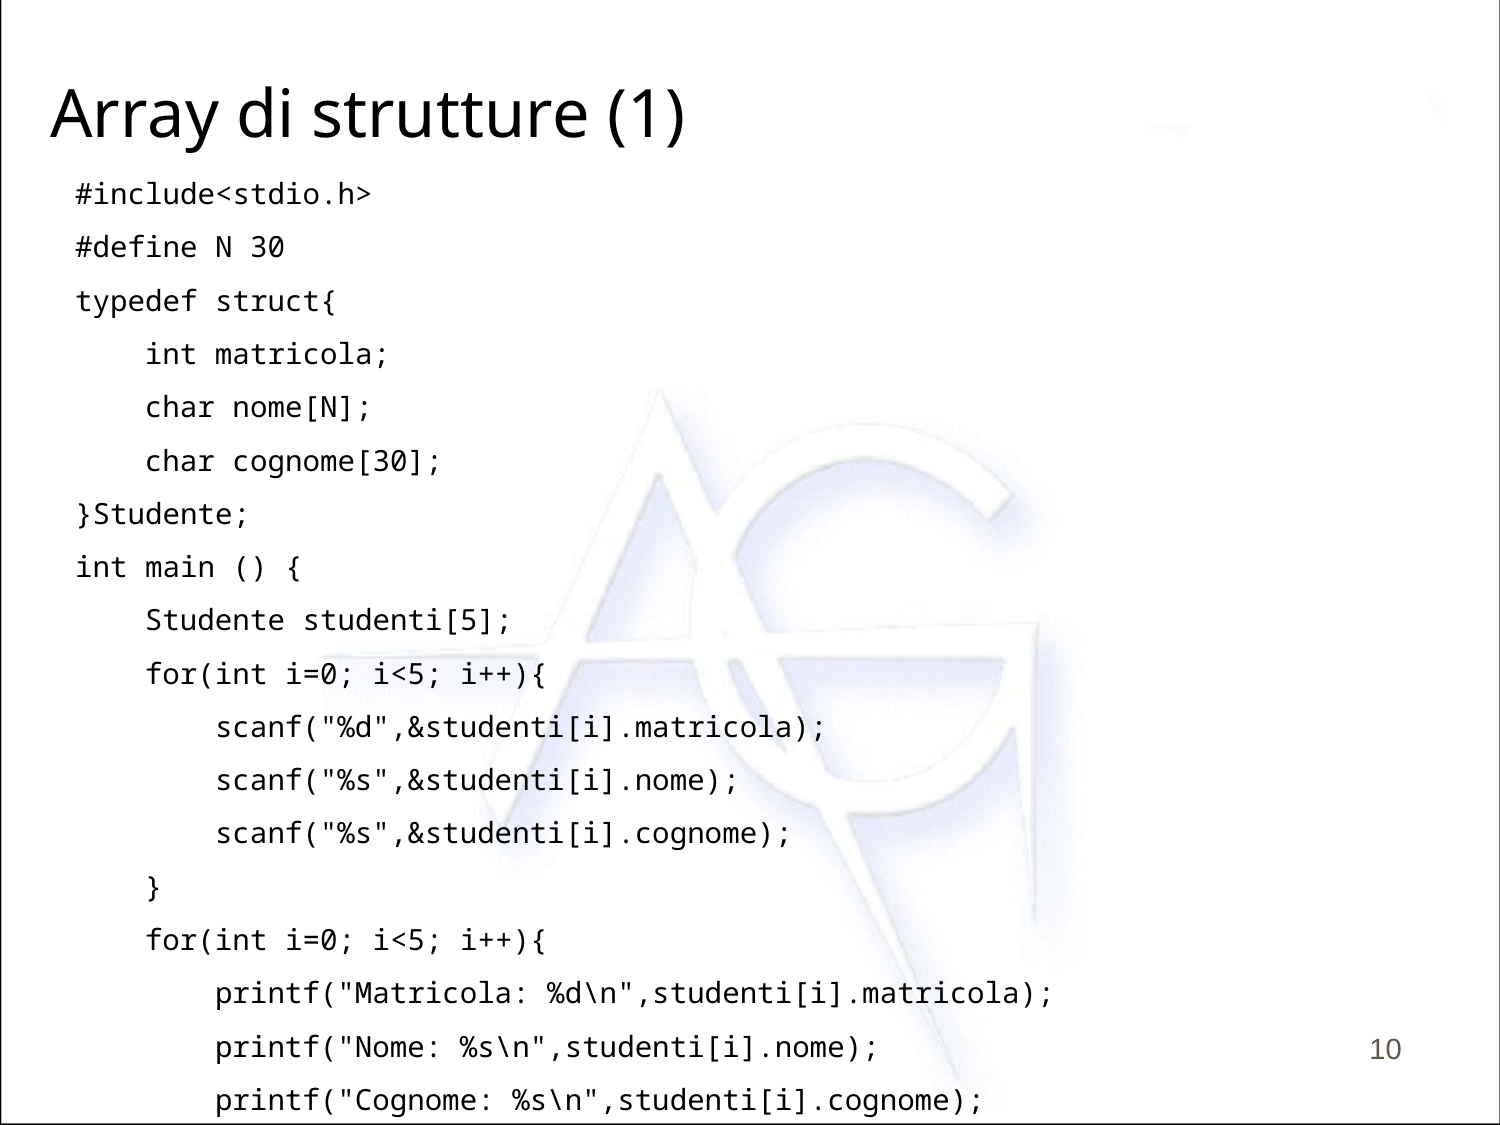

# Array di strutture (1)
#include<stdio.h>
#define N 30
typedef struct{
 int matricola;
 char nome[N];
 char cognome[30];
}Studente;
int main () {
 Studente studenti[5];
 for(int i=0; i<5; i++){
 scanf("%d",&studenti[i].matricola);
 scanf("%s",&studenti[i].nome);
 scanf("%s",&studenti[i].cognome);
 }
 for(int i=0; i<5; i++){
 printf("Matricola: %d\n",studenti[i].matricola);
 printf("Nome: %s\n",studenti[i].nome);
 printf("Cognome: %s\n",studenti[i].cognome);
 }
}
10